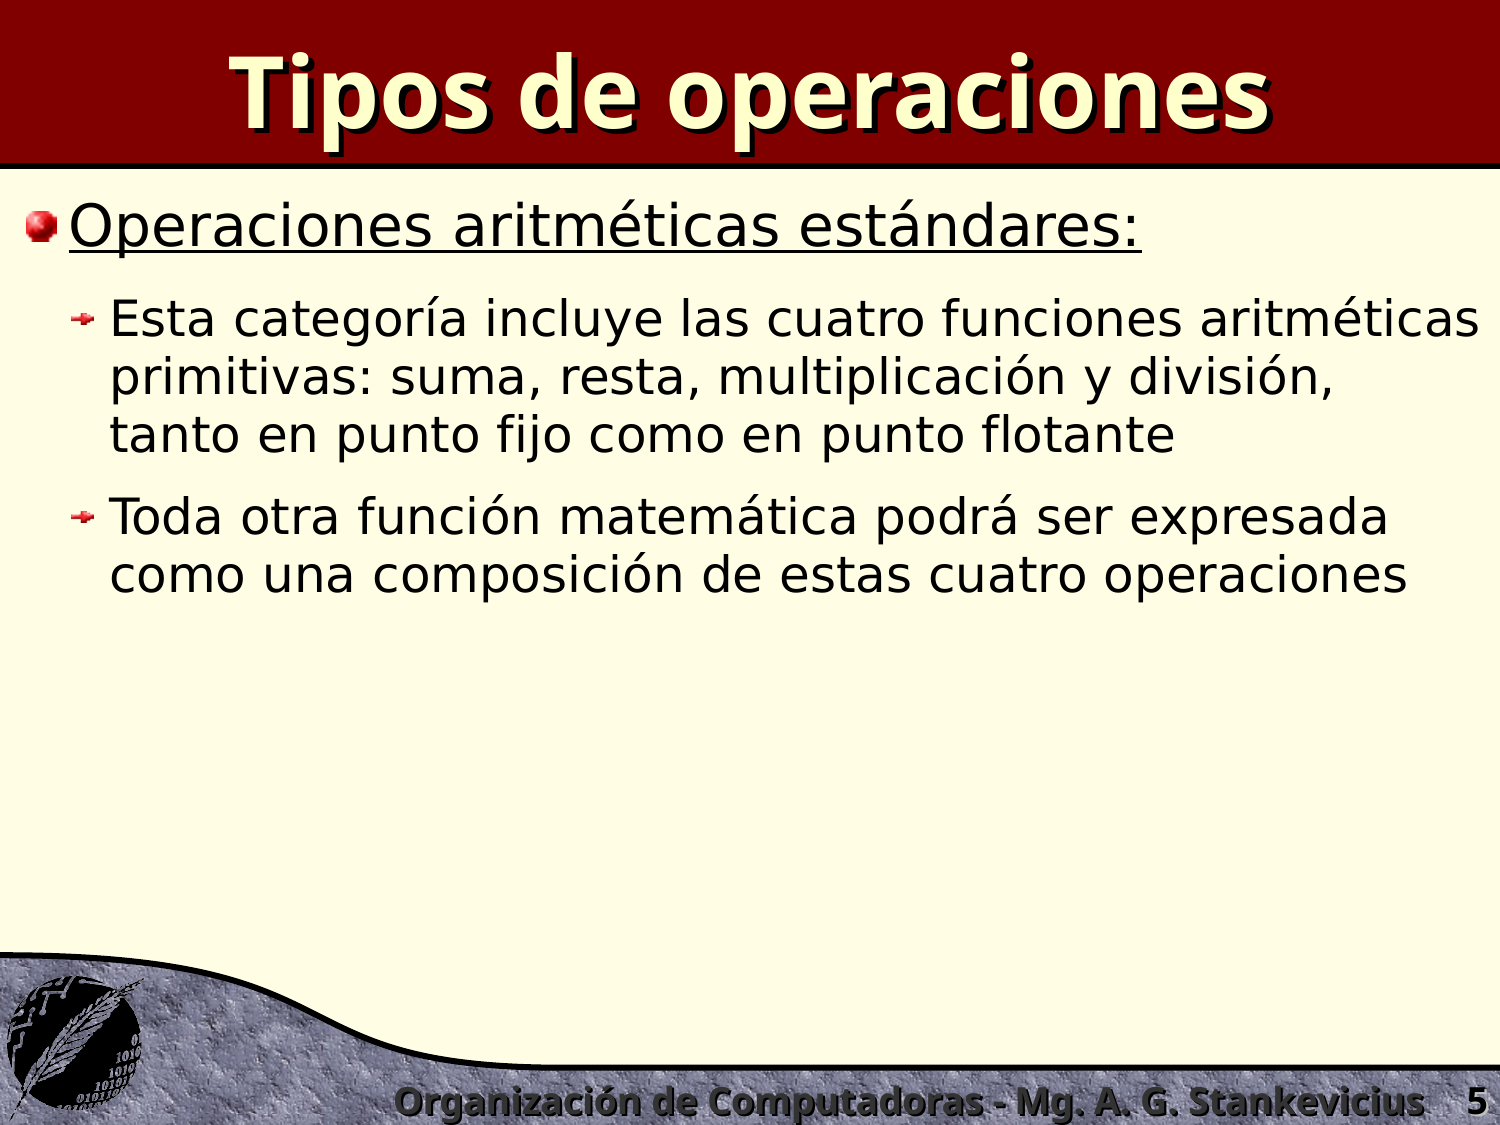

# Tipos de operaciones
Operaciones aritméticas estándares:
Esta categoría incluye las cuatro funciones aritméticas primitivas: suma, resta, multiplicación y división,
tanto en punto fijo como en punto flotante
Toda otra función matemática podrá ser expresada
como una composición de estas cuatro operaciones
5